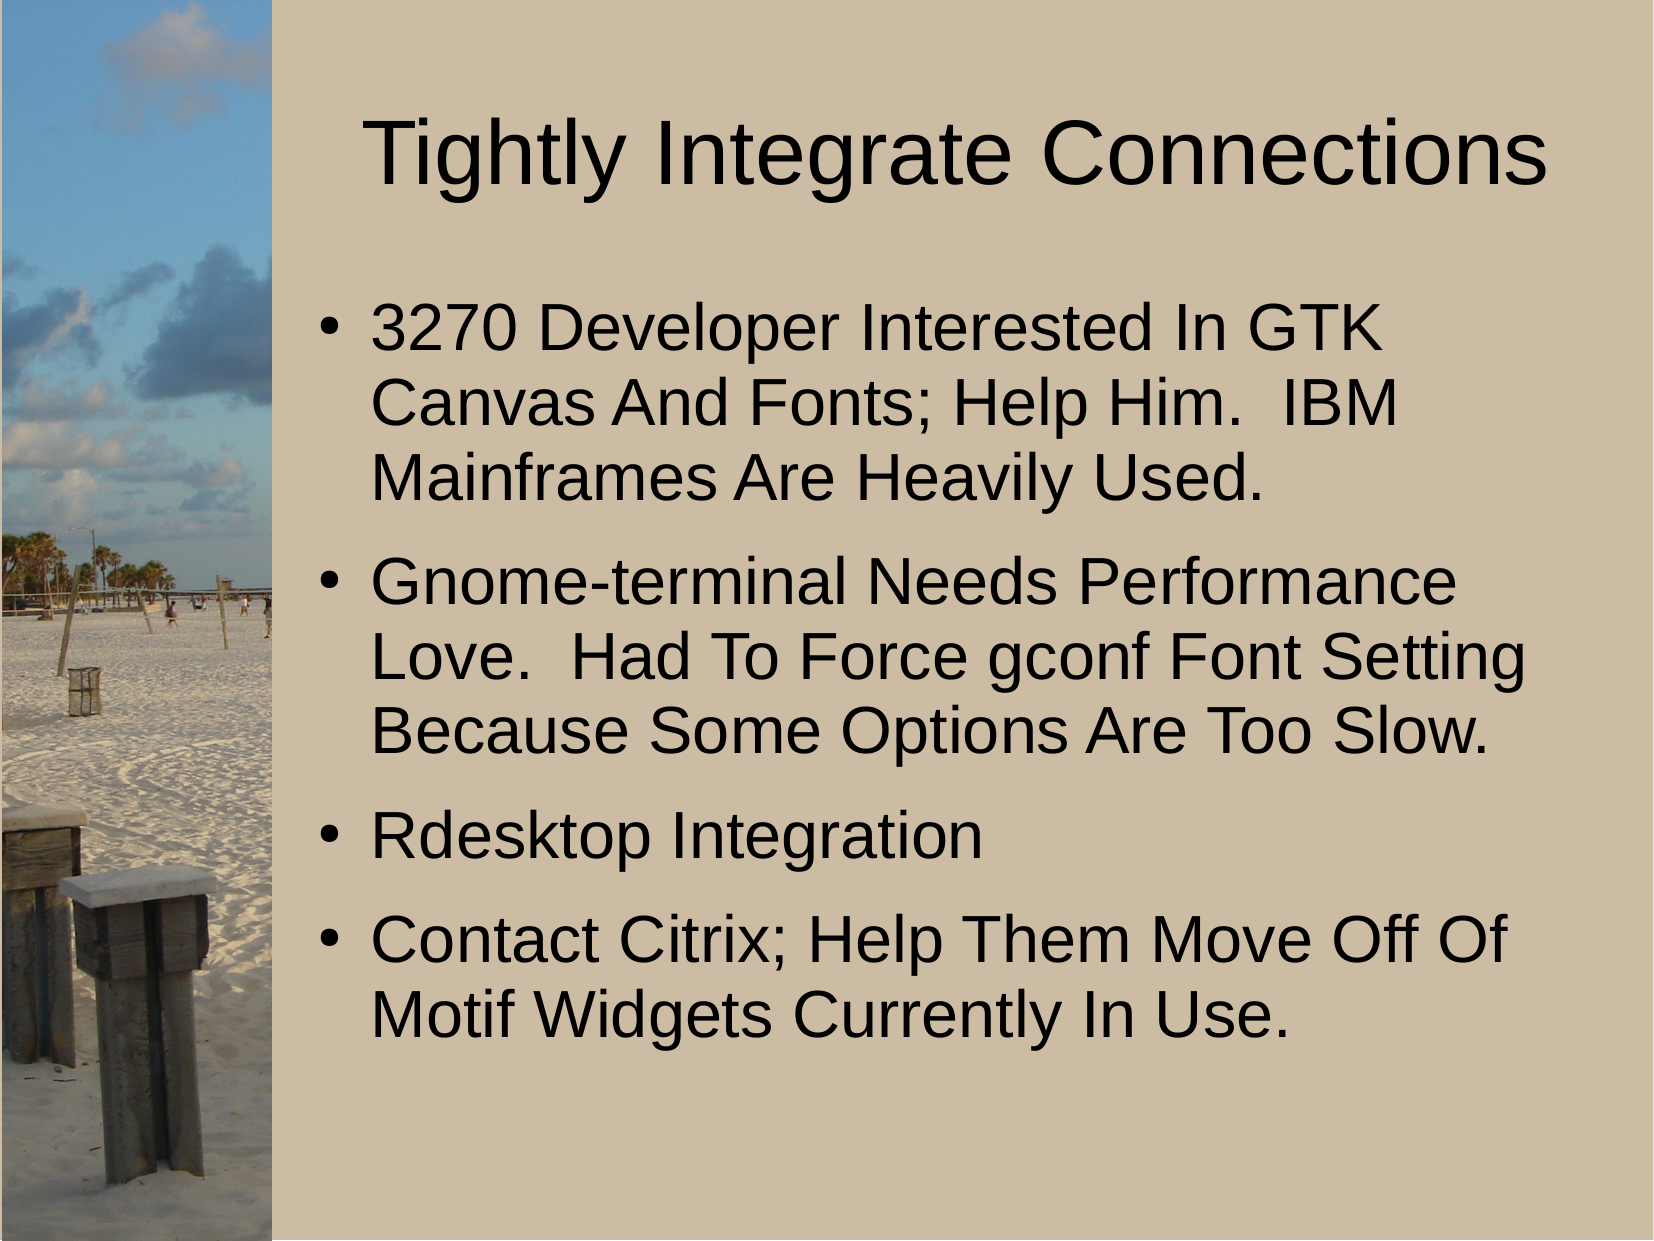

# Tightly Integrate Connections
3270 Developer Interested In GTK Canvas And Fonts; Help Him. IBM Mainframes Are Heavily Used.
Gnome-terminal Needs Performance Love. Had To Force gconf Font Setting Because Some Options Are Too Slow.
Rdesktop Integration
Contact Citrix; Help Them Move Off Of Motif Widgets Currently In Use.